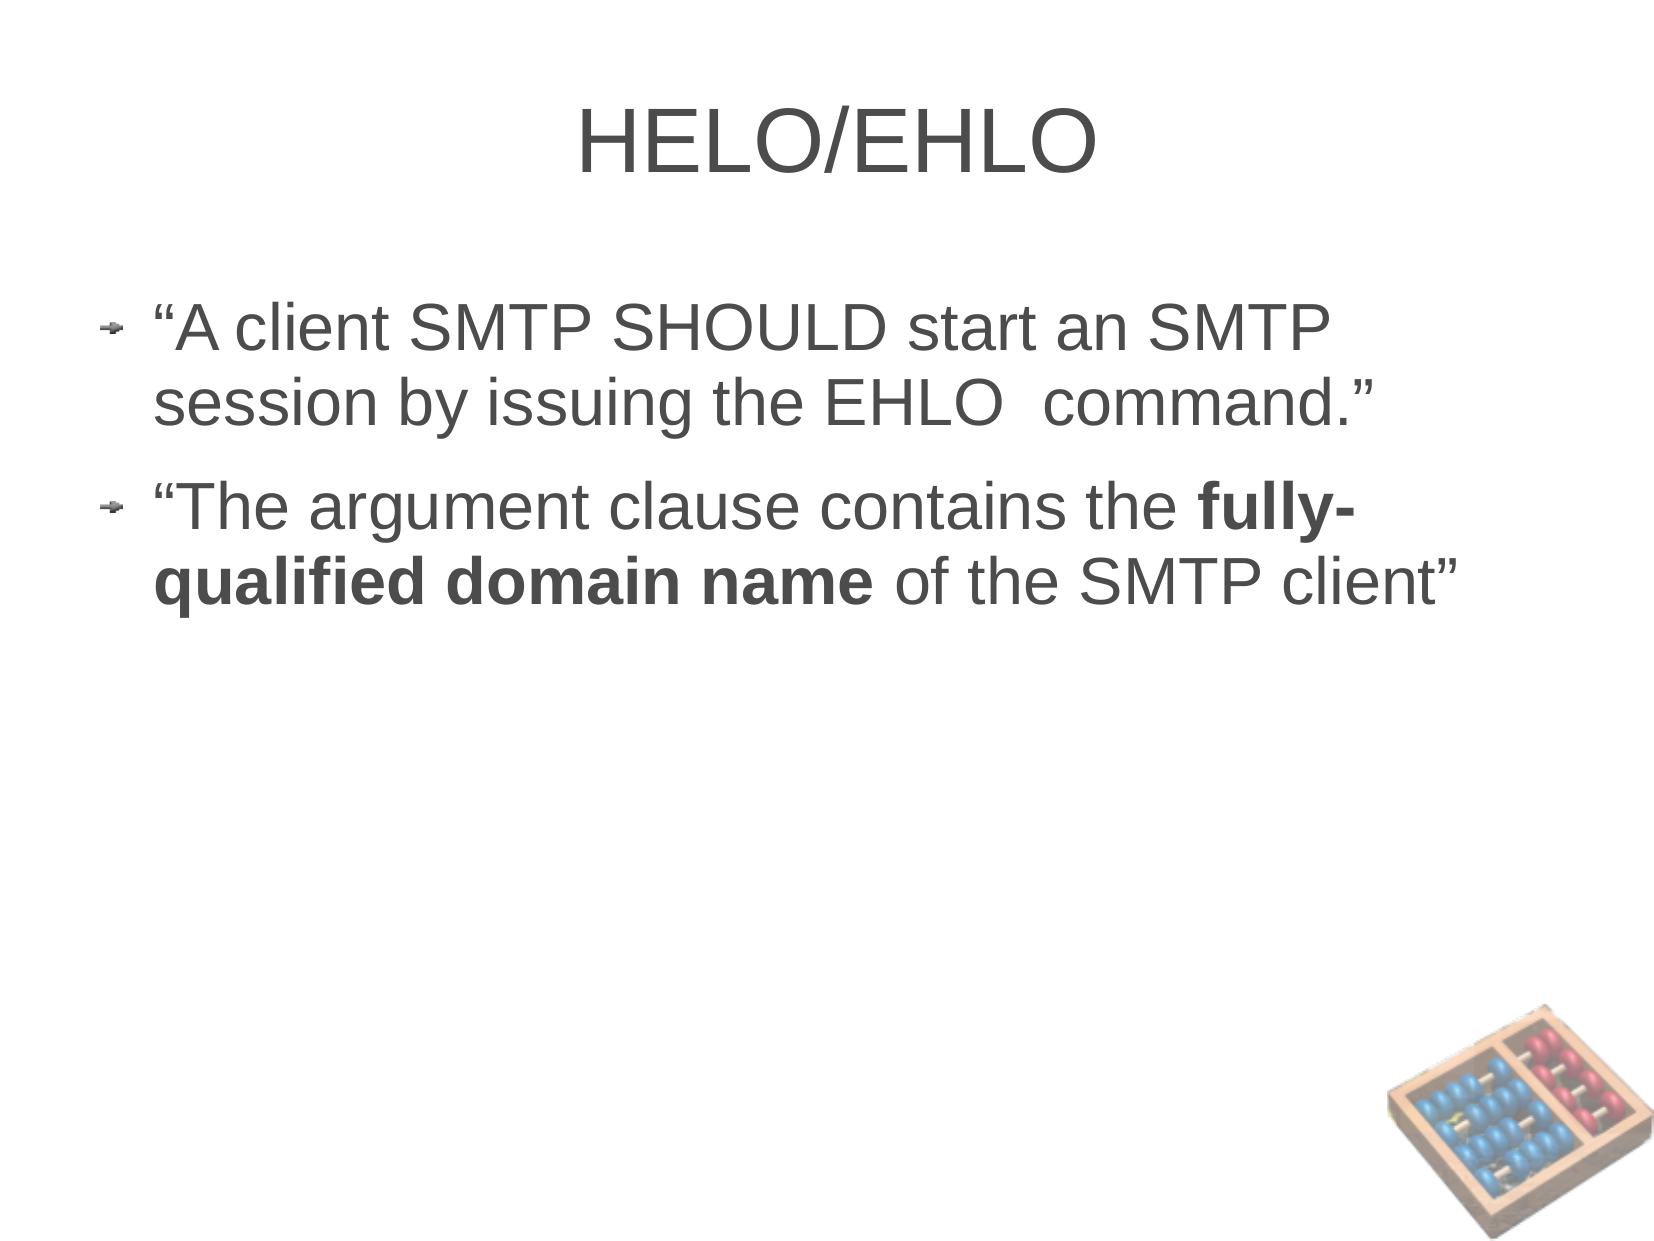

# HELO/EHLO
“A client SMTP SHOULD start an SMTP session by issuing the EHLO command.”
“The argument clause contains the fully-qualified domain name of the SMTP client”